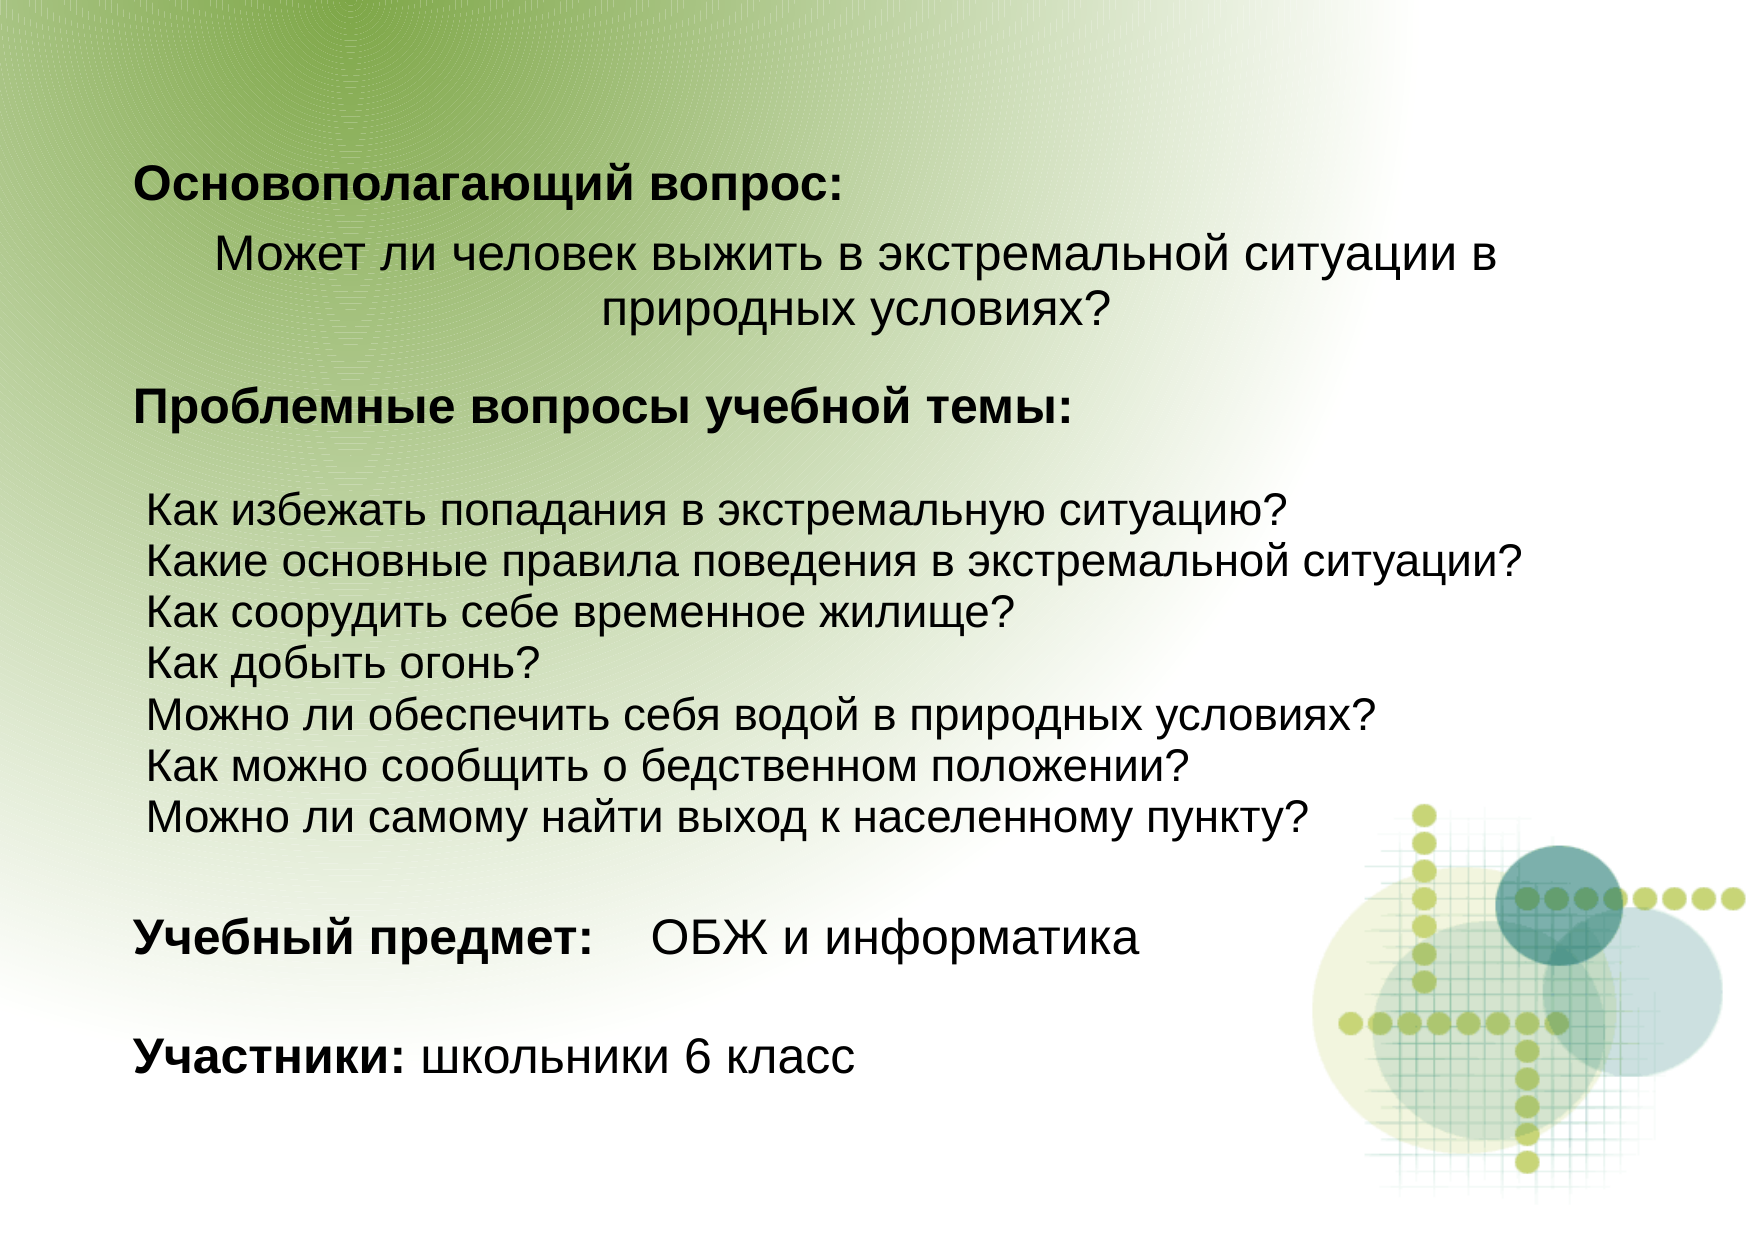

Основополагающий вопрос:
Может ли человек выжить в экстремальной ситуации в природных условиях?
Проблемные вопросы учебной темы:
 Как избежать попадания в экстремальную ситуацию?
 Какие основные правила поведения в экстремальной ситуации?
 Как соорудить себе временное жилище?
 Как добыть огонь?
 Можно ли обеспечить себя водой в природных условиях?
 Как можно сообщить о бедственном положении?
 Можно ли самому найти выход к населенному пункту?
Учебный предмет: ОБЖ и информатика
Участники: школьники 6 класс